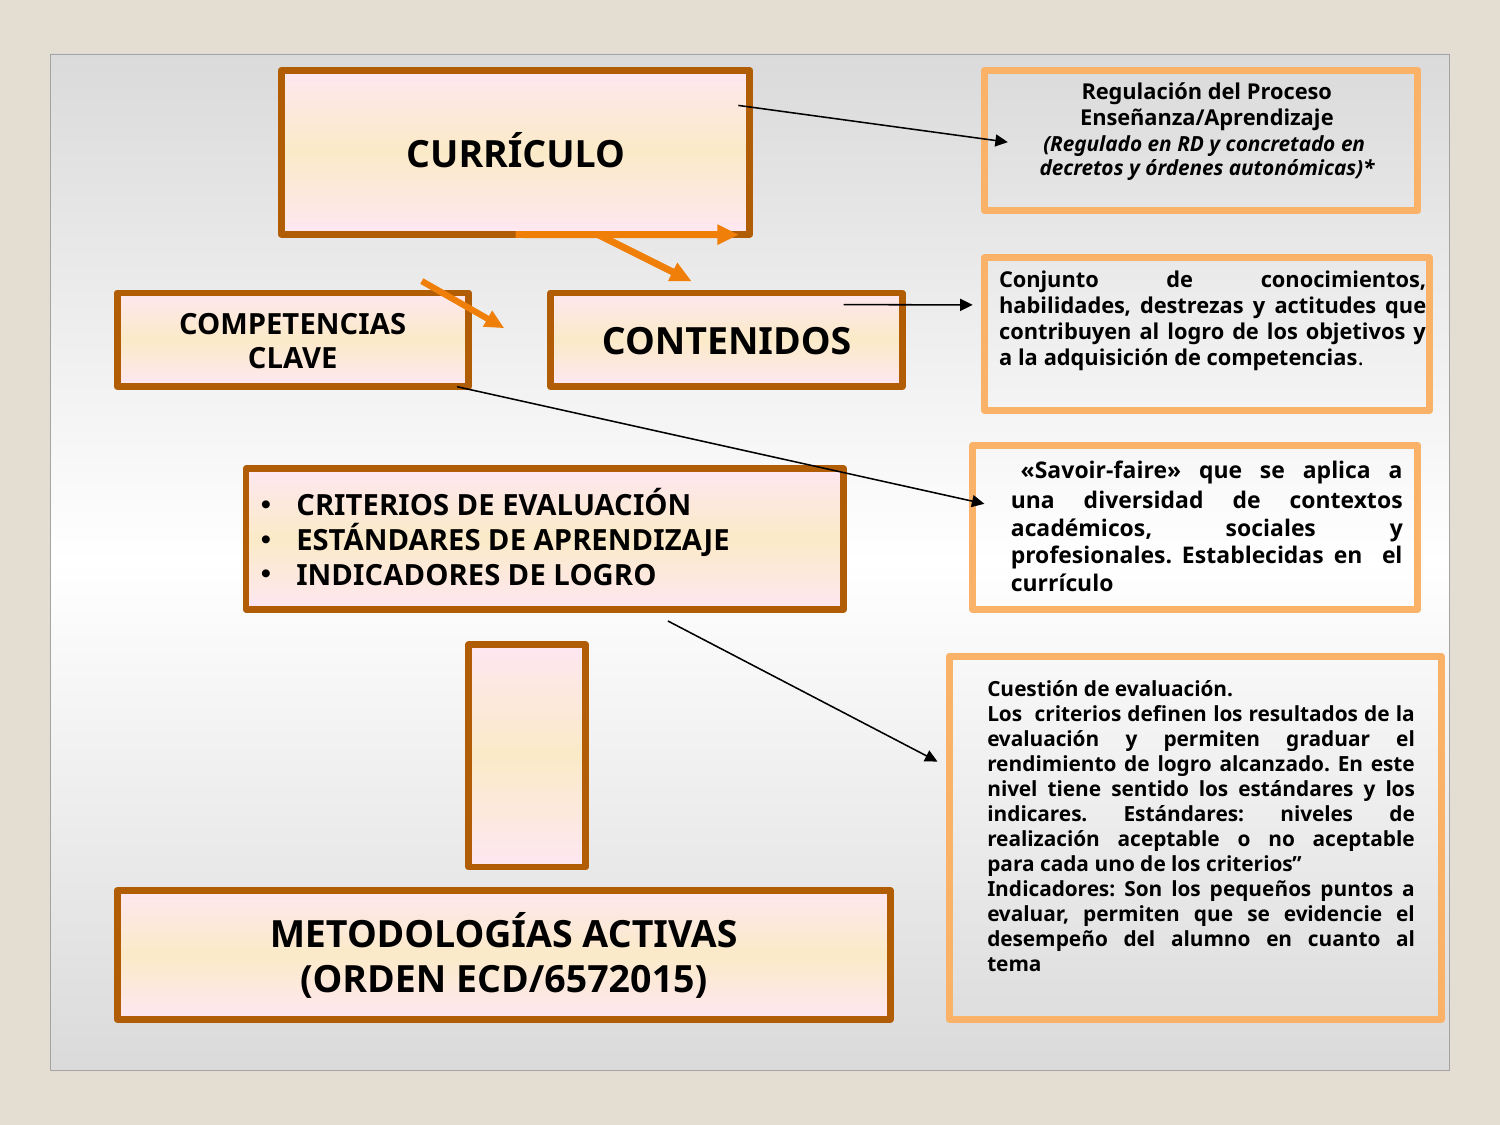

CURRÍCULO
Regulación del Proceso
Enseñanza/Aprendizaje
(Regulado en RD y concretado en decretos y órdenes autonómicas)*
Conjunto de conocimientos, habilidades, destrezas y actitudes que contribuyen al logro de los objetivos y a la adquisición de competencias.
COMPETENCIAS CLAVE
CONTENIDOS
 «Savoir-faire» que se aplica a una diversidad de contextos académicos, sociales y profesionales. Establecidas en el currículo
CRITERIOS DE EVALUACIÓN
ESTÁNDARES DE APRENDIZAJE
INDICADORES DE LOGRO
Cuestión de evaluación.
Los criterios definen los resultados de la evaluación y permiten graduar el rendimiento de logro alcanzado. En este nivel tiene sentido los estándares y los indicares. Estándares: niveles de realización aceptable o no aceptable para cada uno de los criterios”
Indicadores: Son los pequeños puntos a evaluar, permiten que se evidencie el desempeño del alumno en cuanto al tema
METODOLOGÍAS ACTIVAS
(ORDEN ECD/6572015)